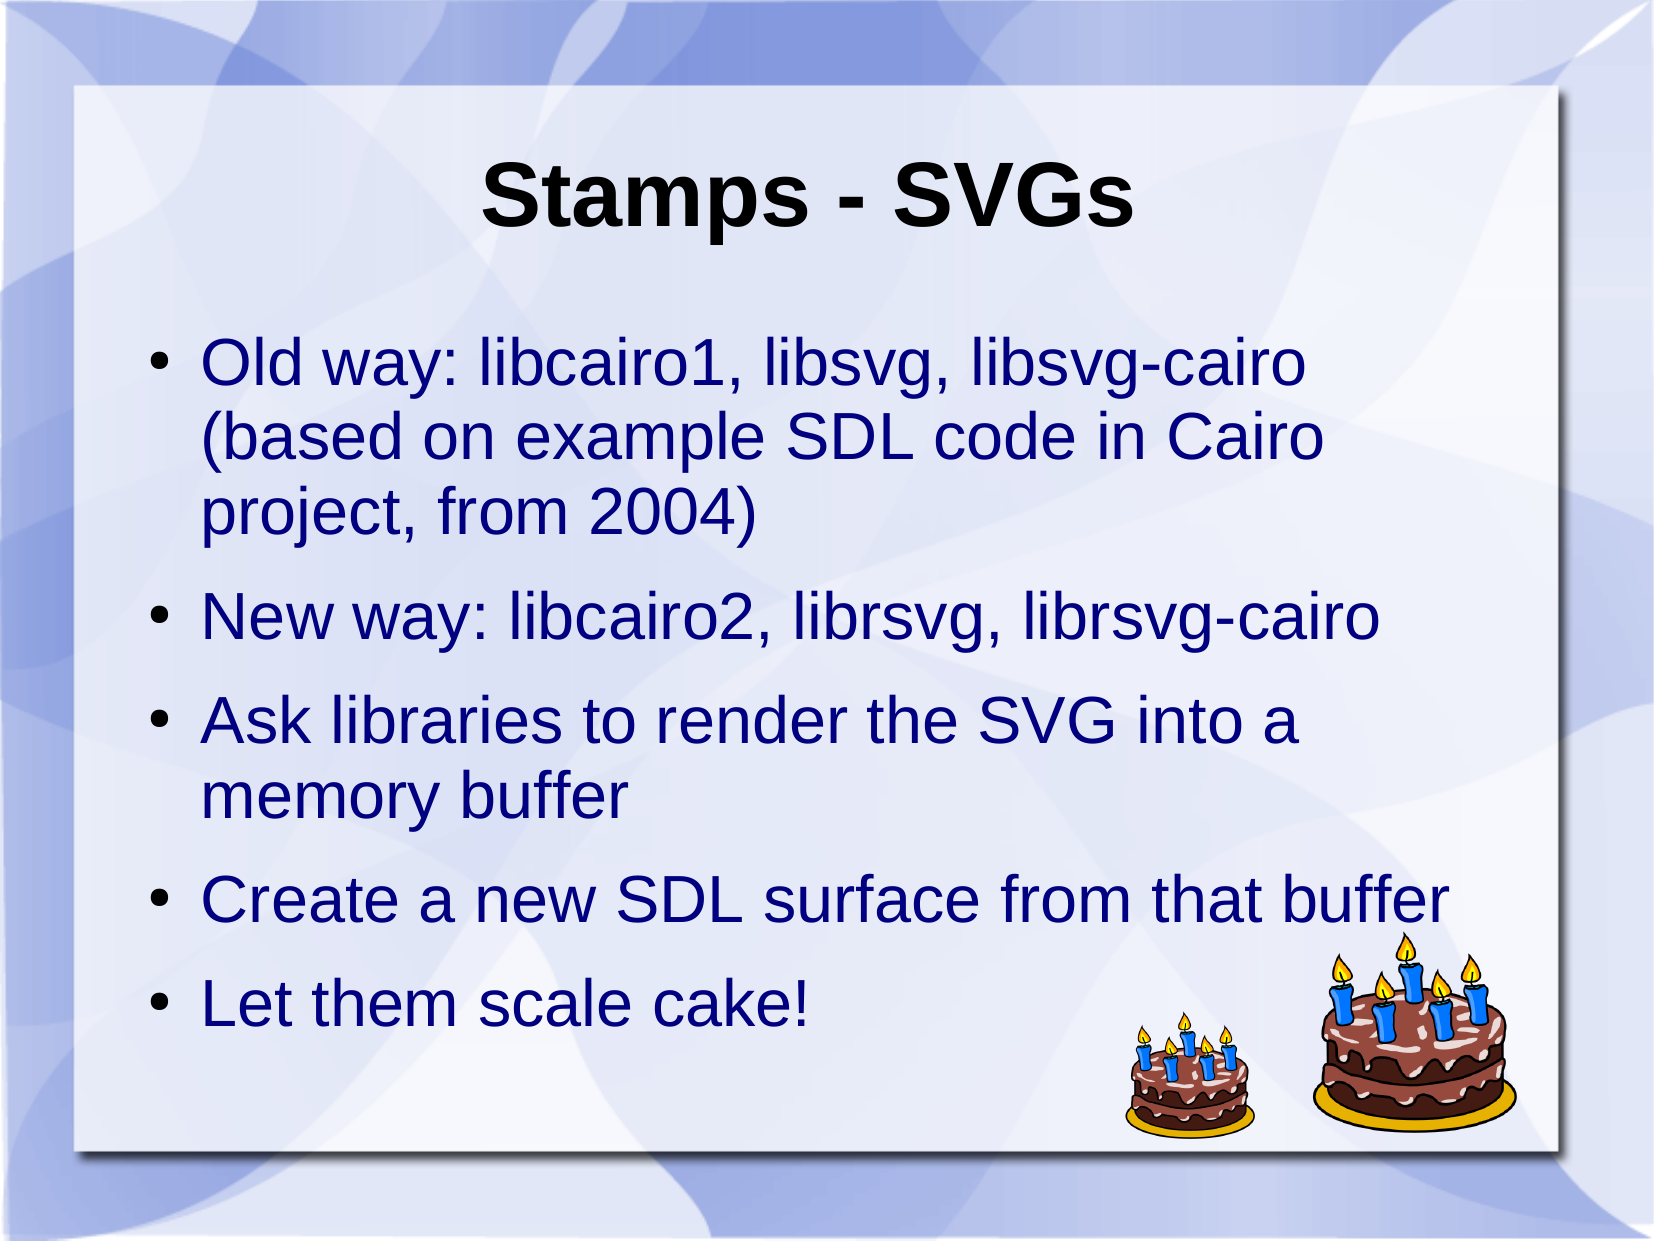

# Stamps - SVGs
Old way: libcairo1, libsvg, libsvg-cairo
(based on example SDL code in Cairo project, from 2004)
New way: libcairo2, librsvg, librsvg-cairo
Ask libraries to render the SVG into a memory buffer
Create a new SDL surface from that buffer
Let them scale cake!